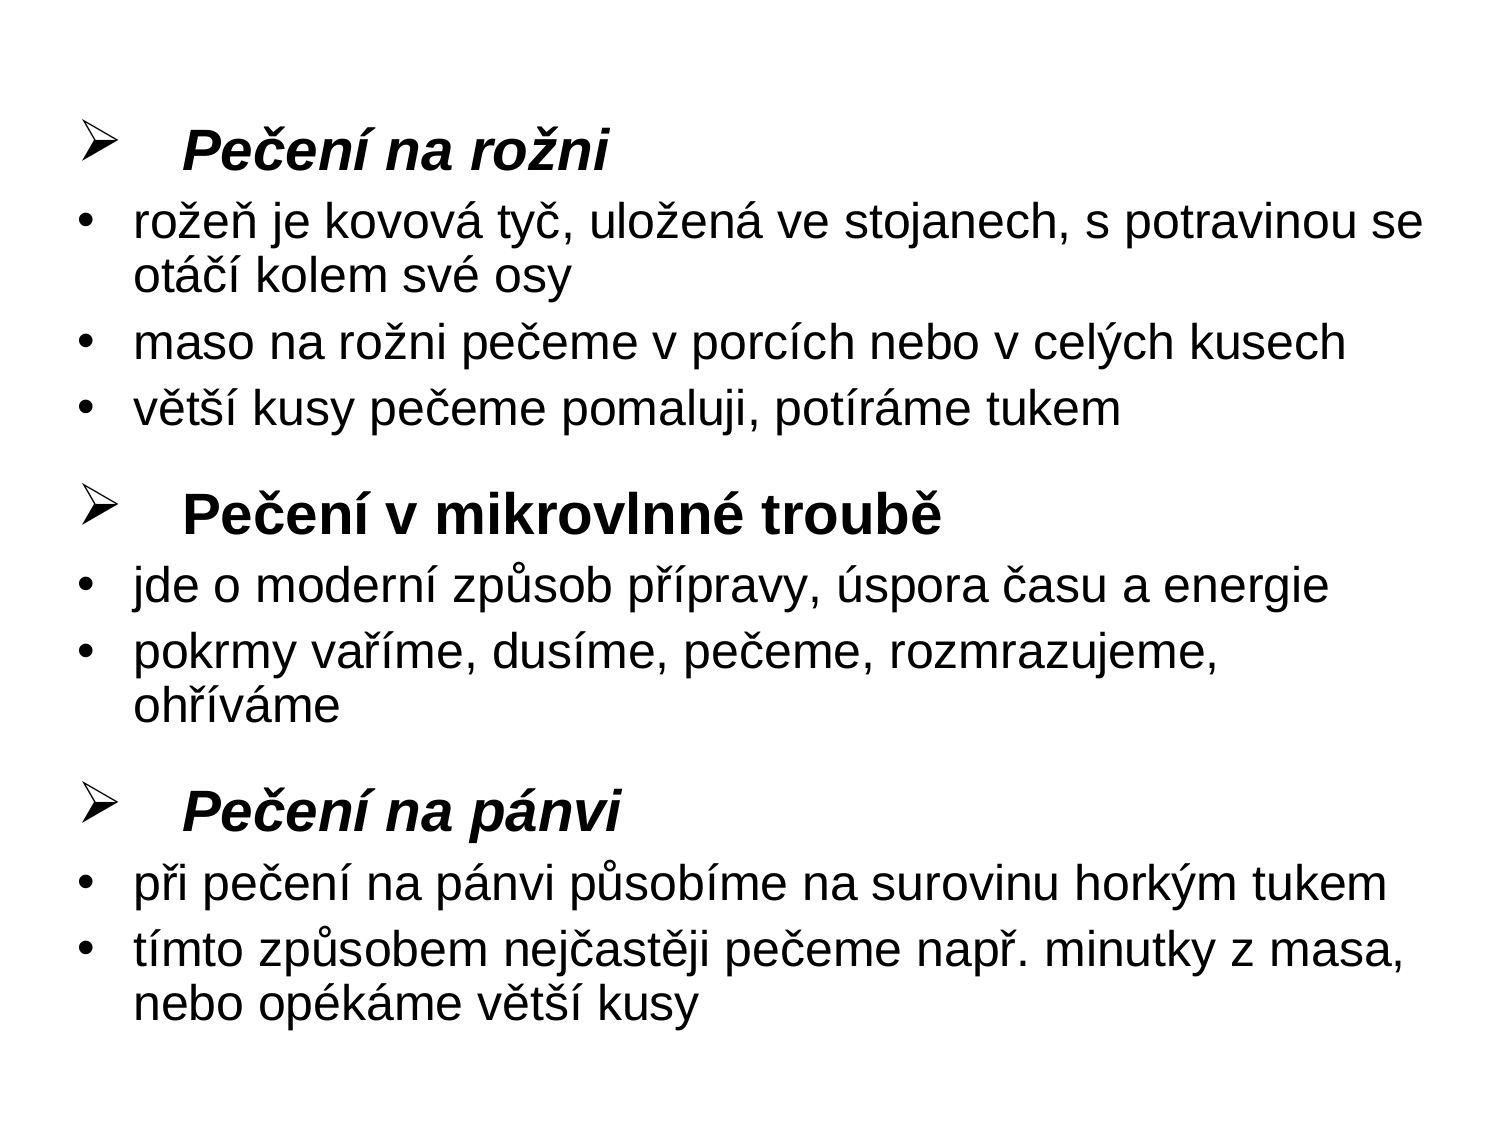

# Pečení na rožni
rožeň je kovová tyč, uložená ve stojanech, s potravinou se otáčí kolem své osy
maso na rožni pečeme v porcích nebo v celých kusech
větší kusy pečeme pomaluji, potíráme tukem
 Pečení v mikrovlnné troubě
jde o moderní způsob přípravy, úspora času a energie
pokrmy vaříme, dusíme, pečeme, rozmrazujeme, ohříváme
 Pečení na pánvi
při pečení na pánvi působíme na surovinu horkým tukem
tímto způsobem nejčastěji pečeme např. minutky z masa, nebo opékáme větší kusy